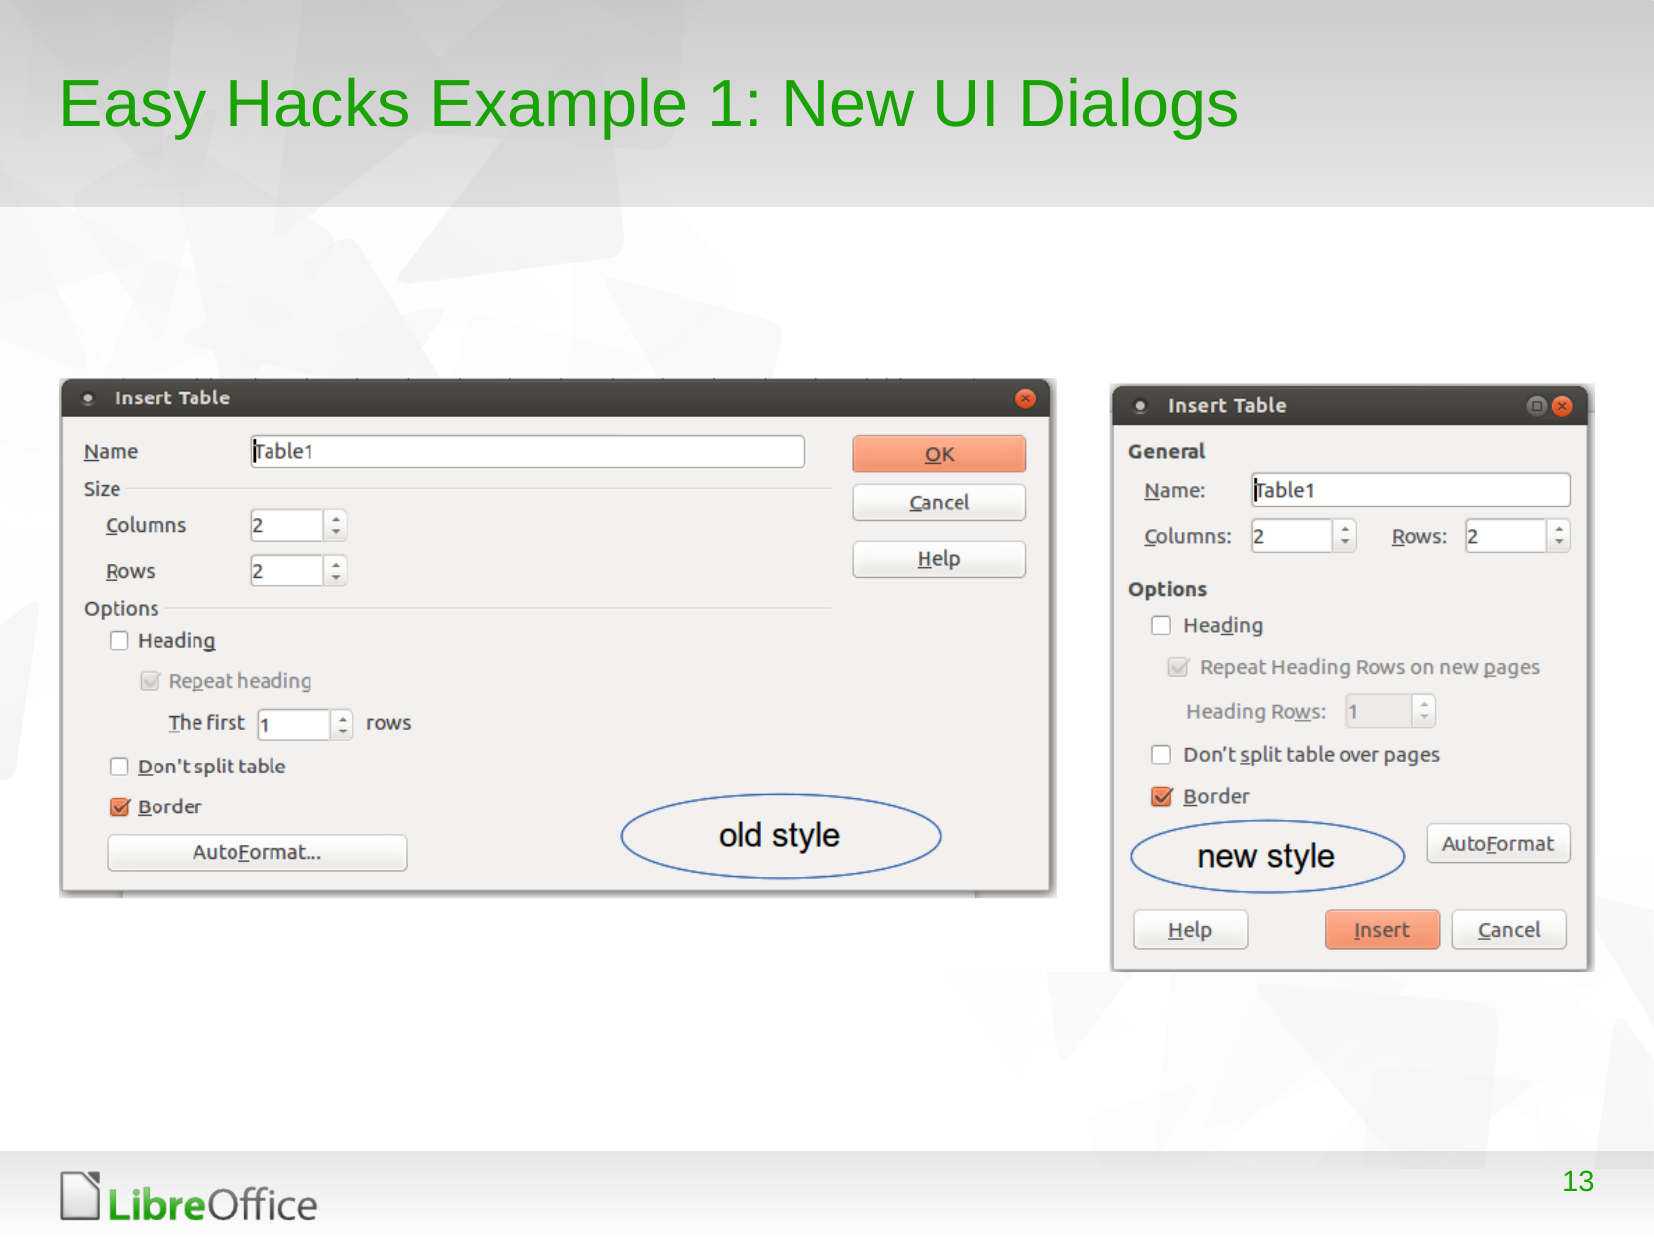

# Easy Hacks Example 1: New UI Dialogs
13